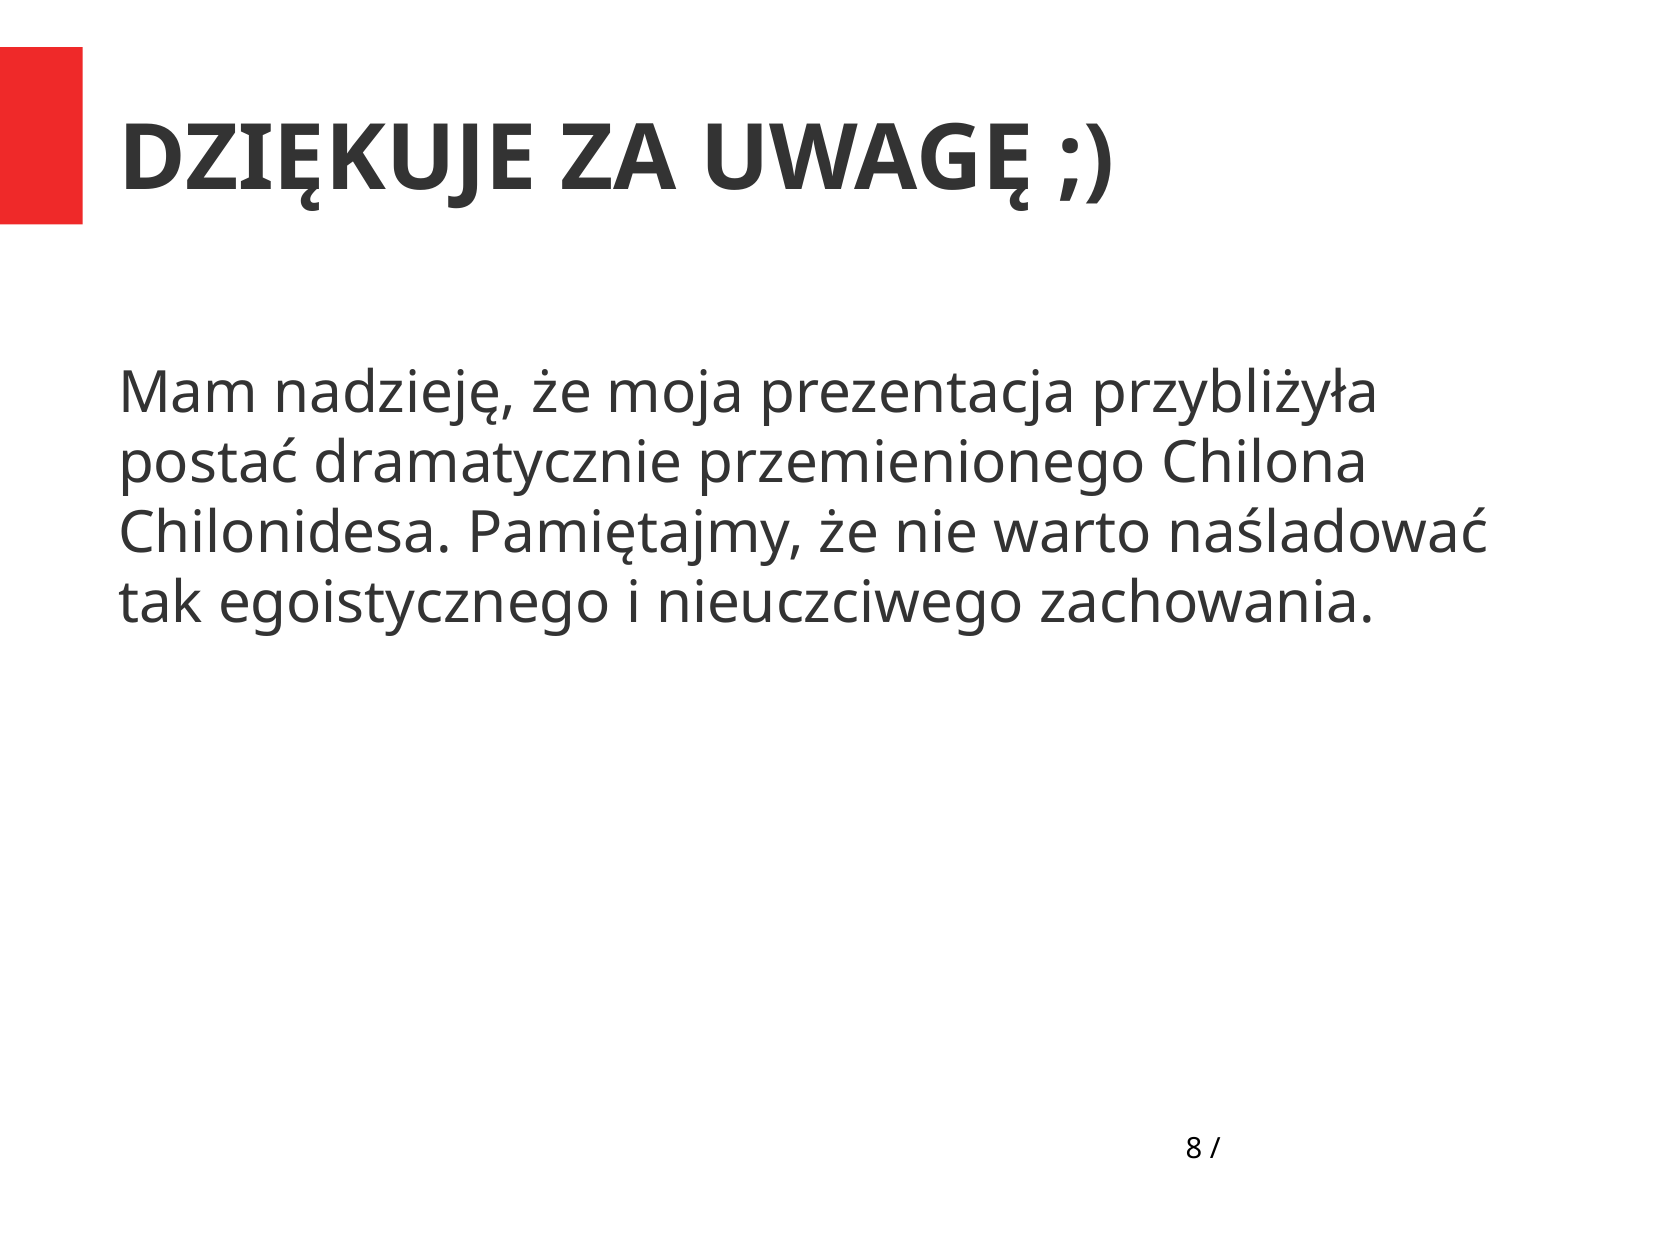

# DZIĘKUJE ZA UWAGĘ ;)
Mam nadzieję, że moja prezentacja przybliżyła postać dramatycznie przemienionego Chilona Chilonidesa. Pamiętajmy, że nie warto naśladować tak egoistycznego i nieuczciwego zachowania.